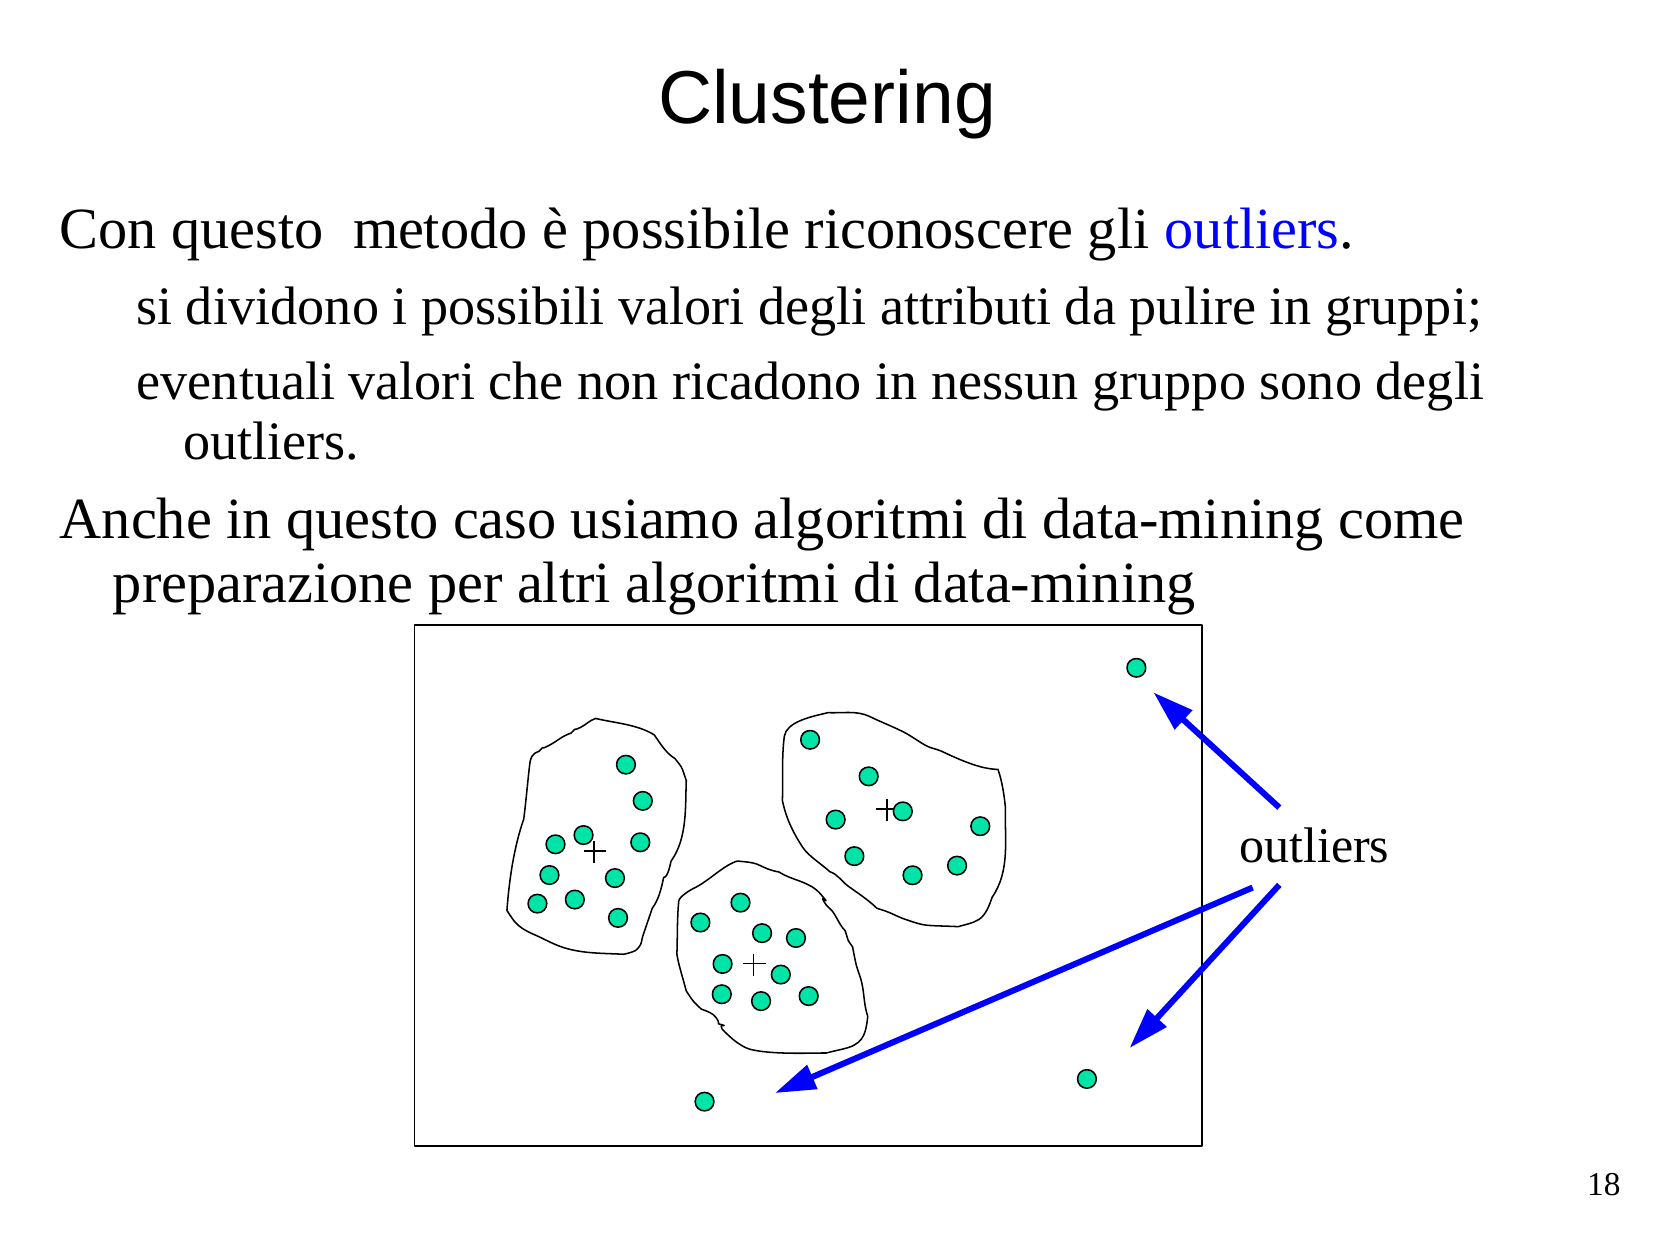

# Clustering
Con questo metodo è possibile riconoscere gli outliers.
si dividono i possibili valori degli attributi da pulire in gruppi;
eventuali valori che non ricadono in nessun gruppo sono degli outliers.
Anche in questo caso usiamo algoritmi di data-mining come preparazione per altri algoritmi di data-mining
outliers